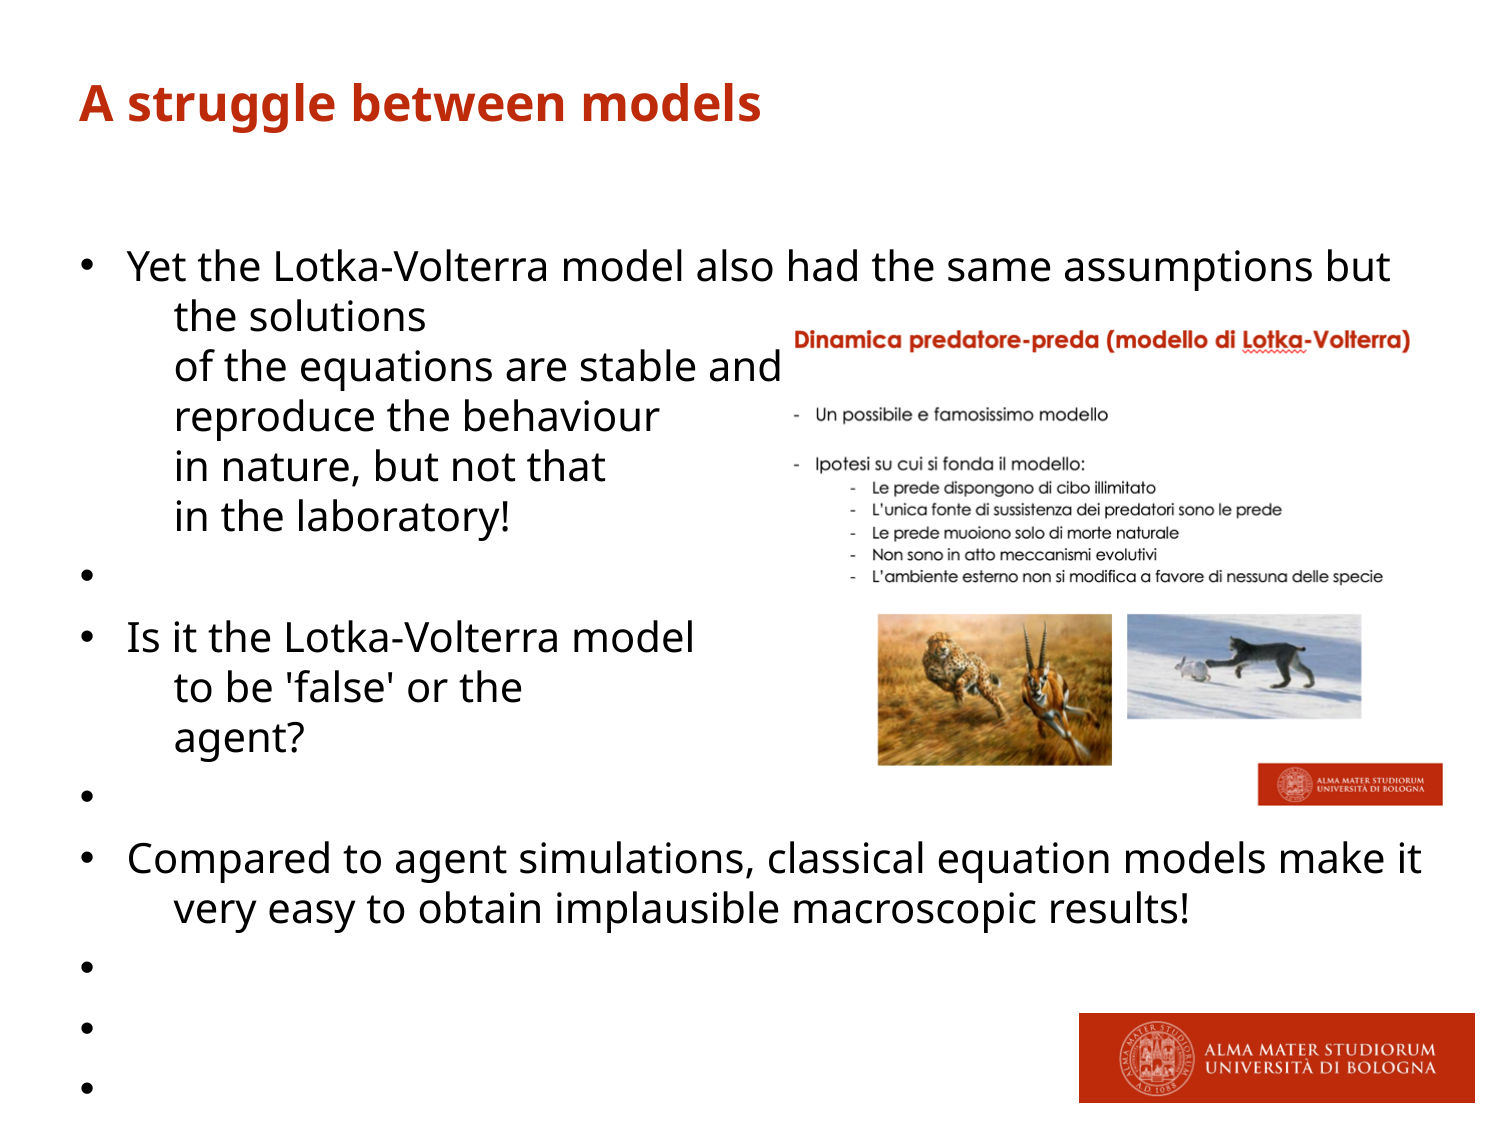

# A struggle between models
Yet the Lotka-Volterra model also had the same assumptions but the solutions
of the equations are stable and
reproduce the behaviour
in nature, but not that
in the laboratory!
Is it the Lotka-Volterra model
to be 'false' or the
agent?
Compared to agent simulations, classical equation models make it very easy to obtain implausible macroscopic results!